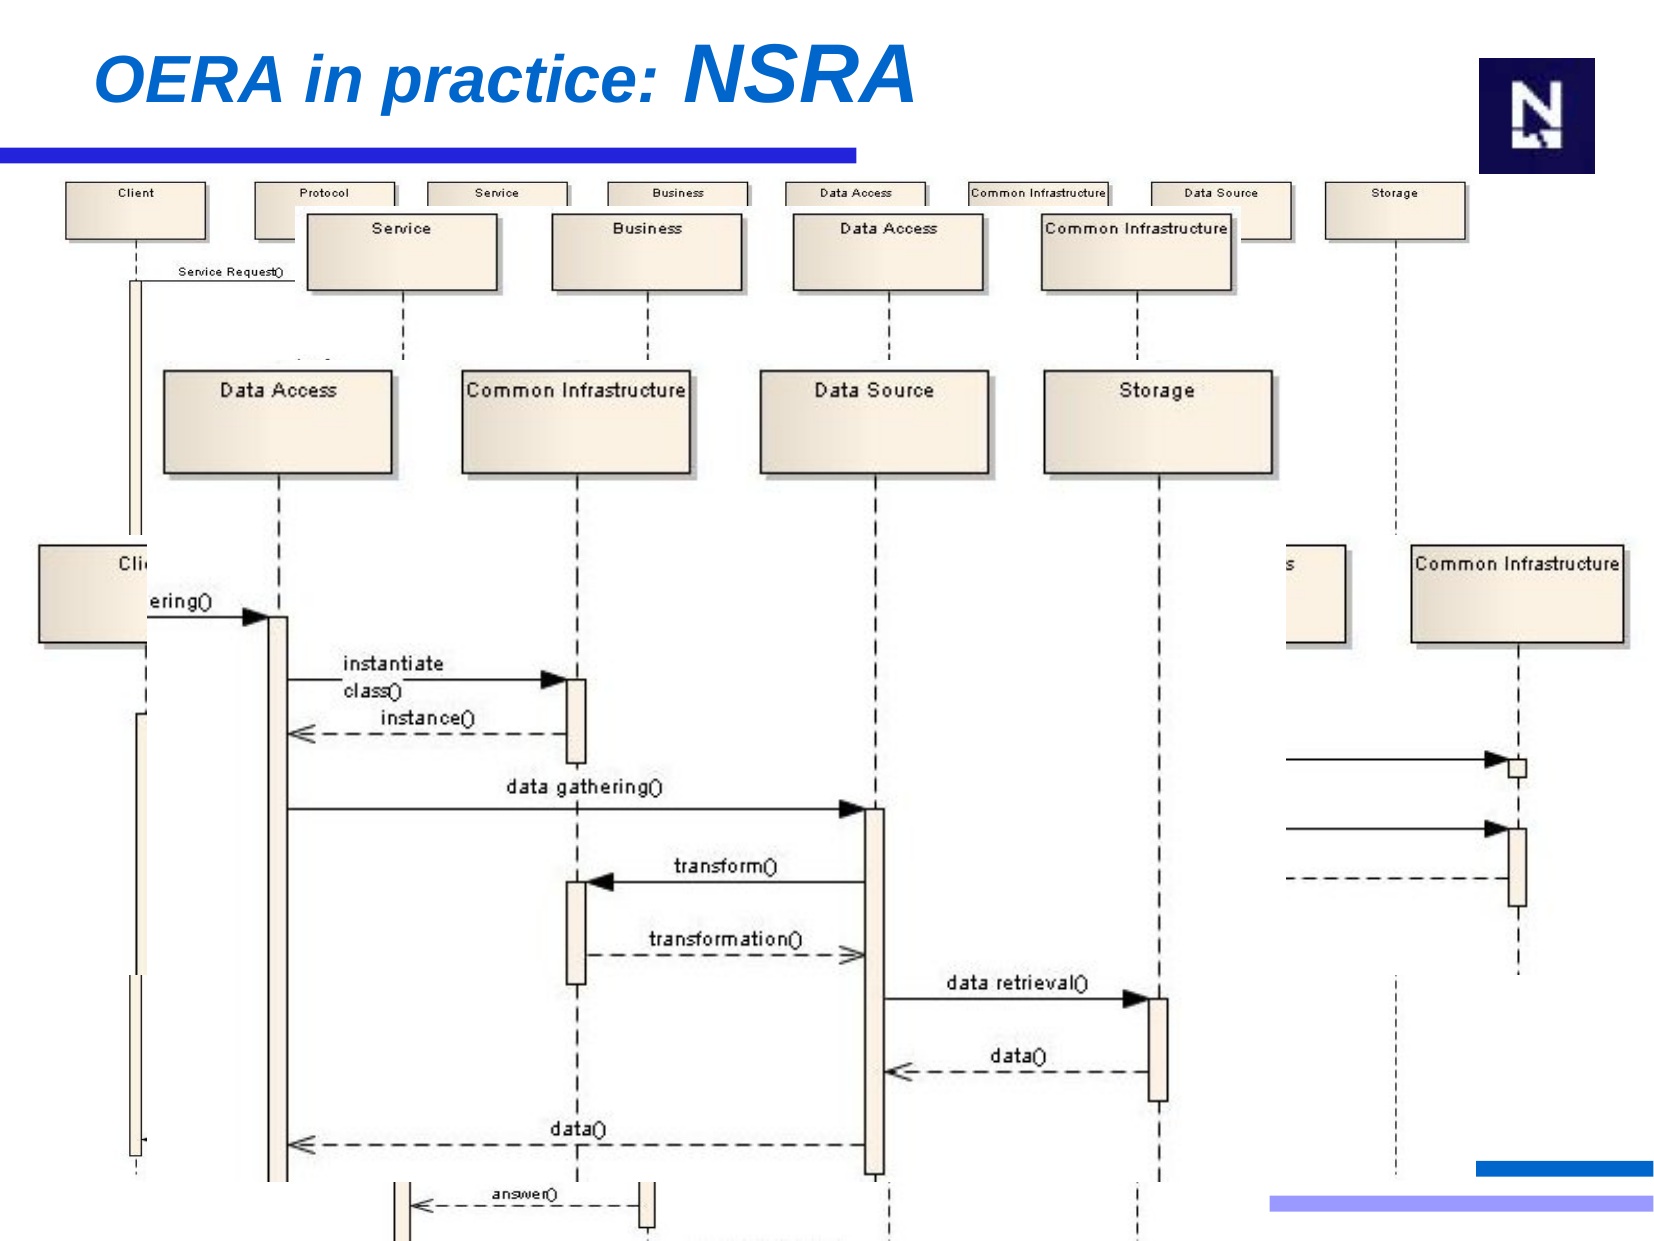

# OERA in practice: NSRA
 Runtime Behaviour